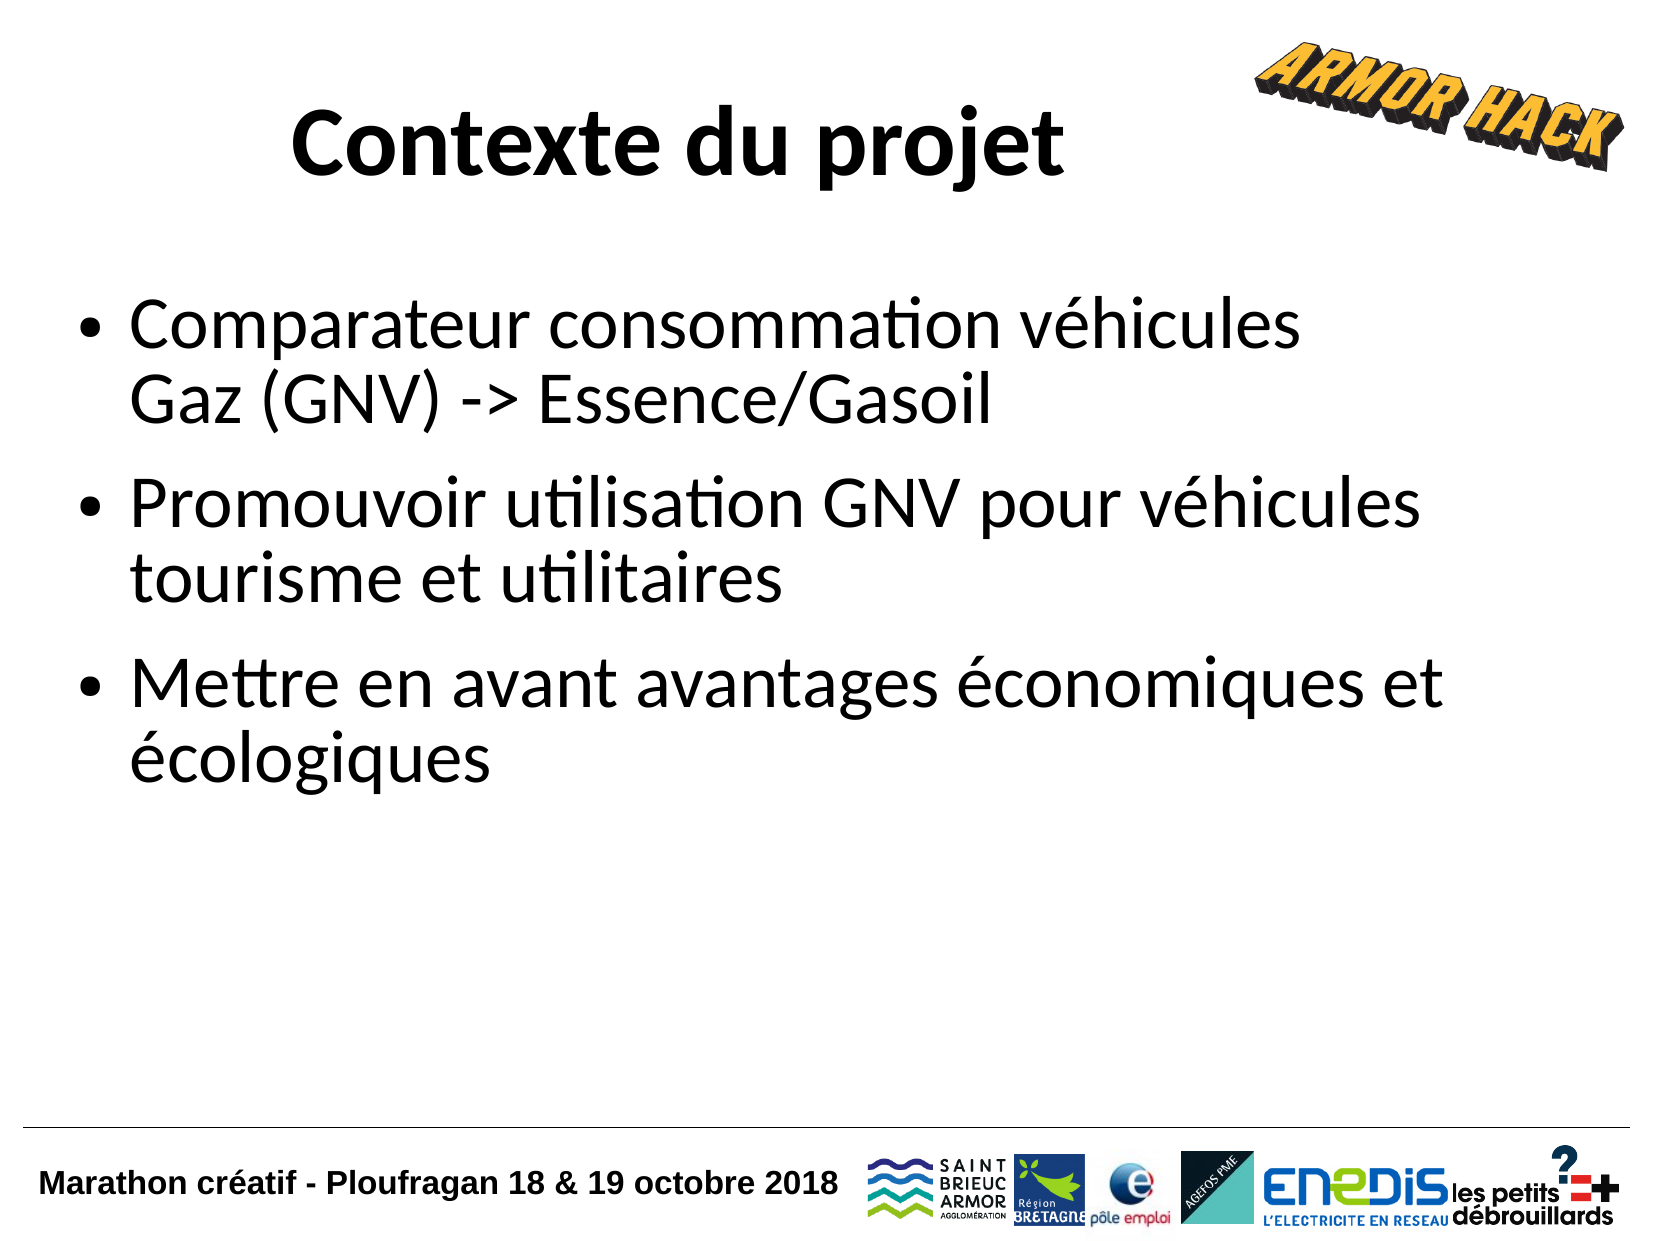

# Contexte du projet
Comparateur consommation véhicules
Gaz (GNV) -> Essence/Gasoil
Promouvoir utilisation GNV pour véhicules tourisme et utilitaires
Mettre en avant avantages économiques et écologiques
Marathon créatif - Ploufragan 18 & 19 octobre 2018